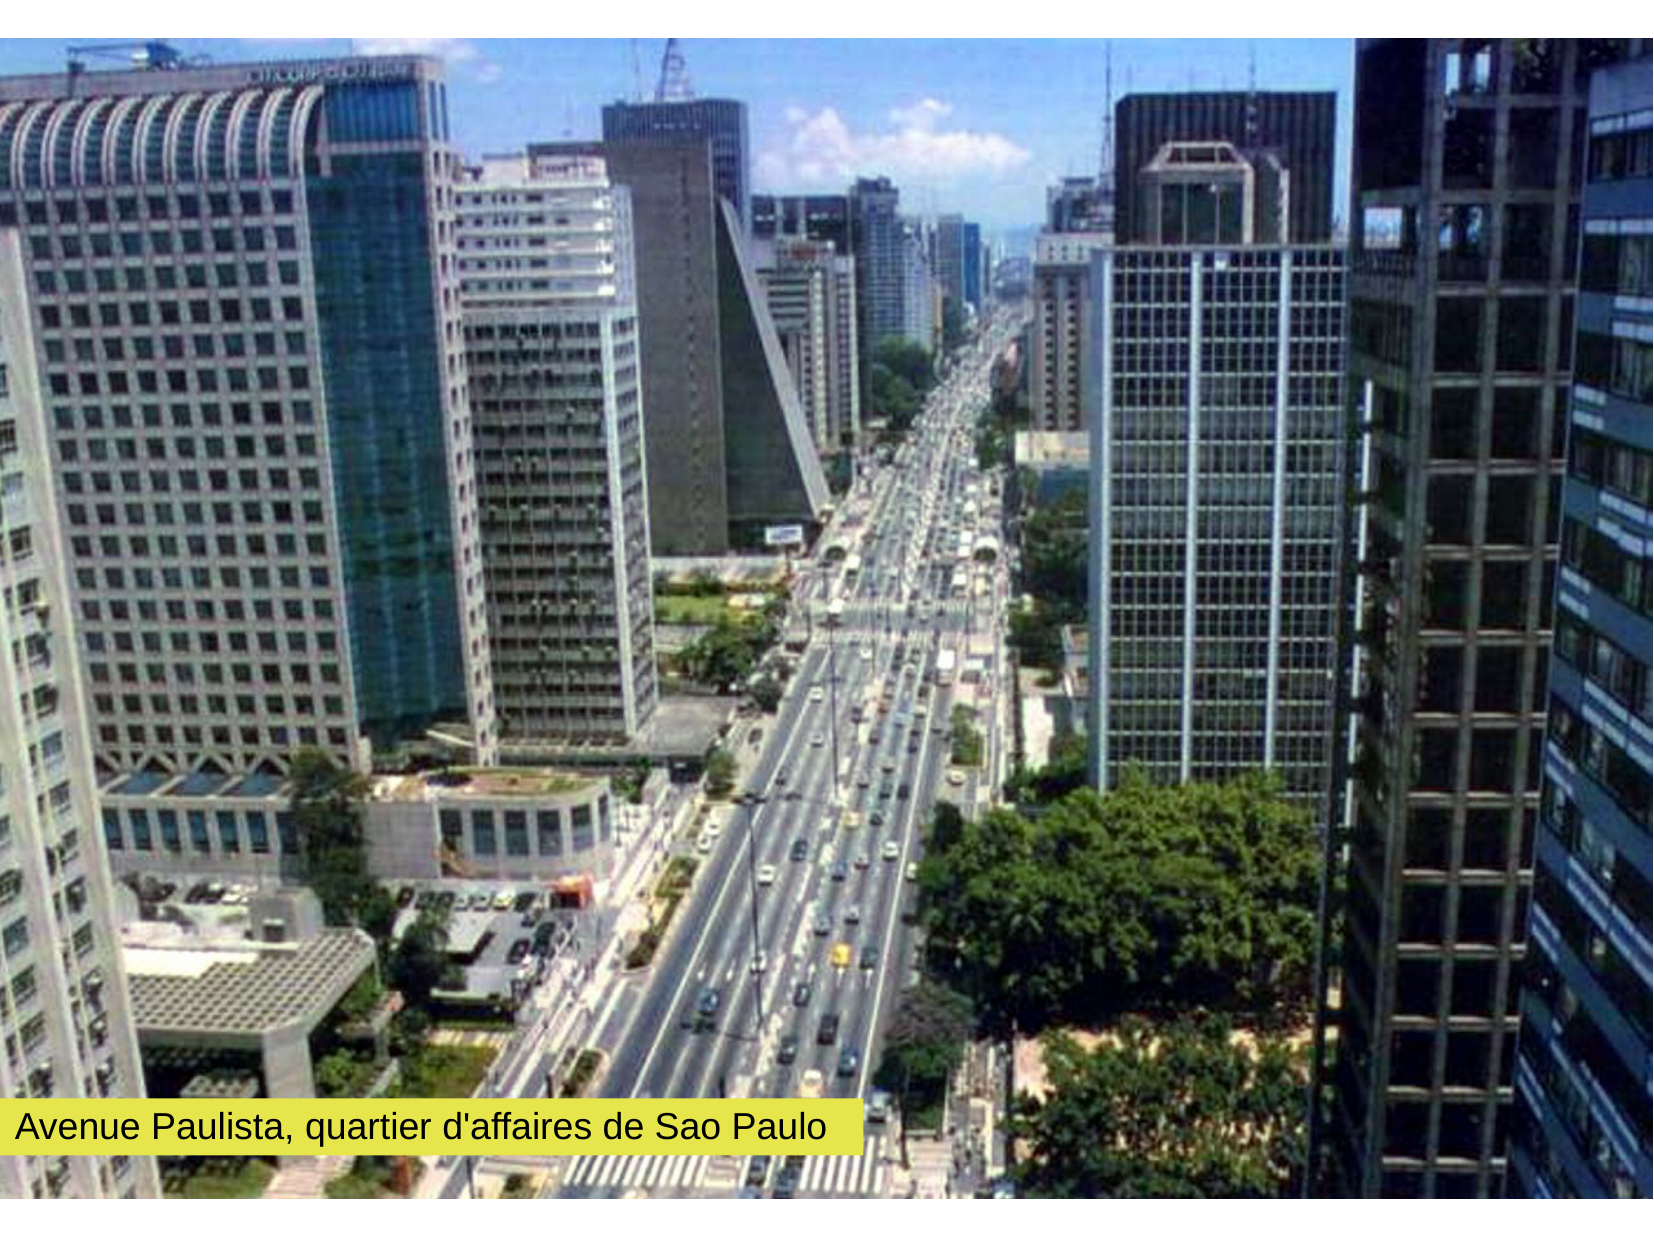

Avenue Paulista, quartier d'affaires de Sao Paulo